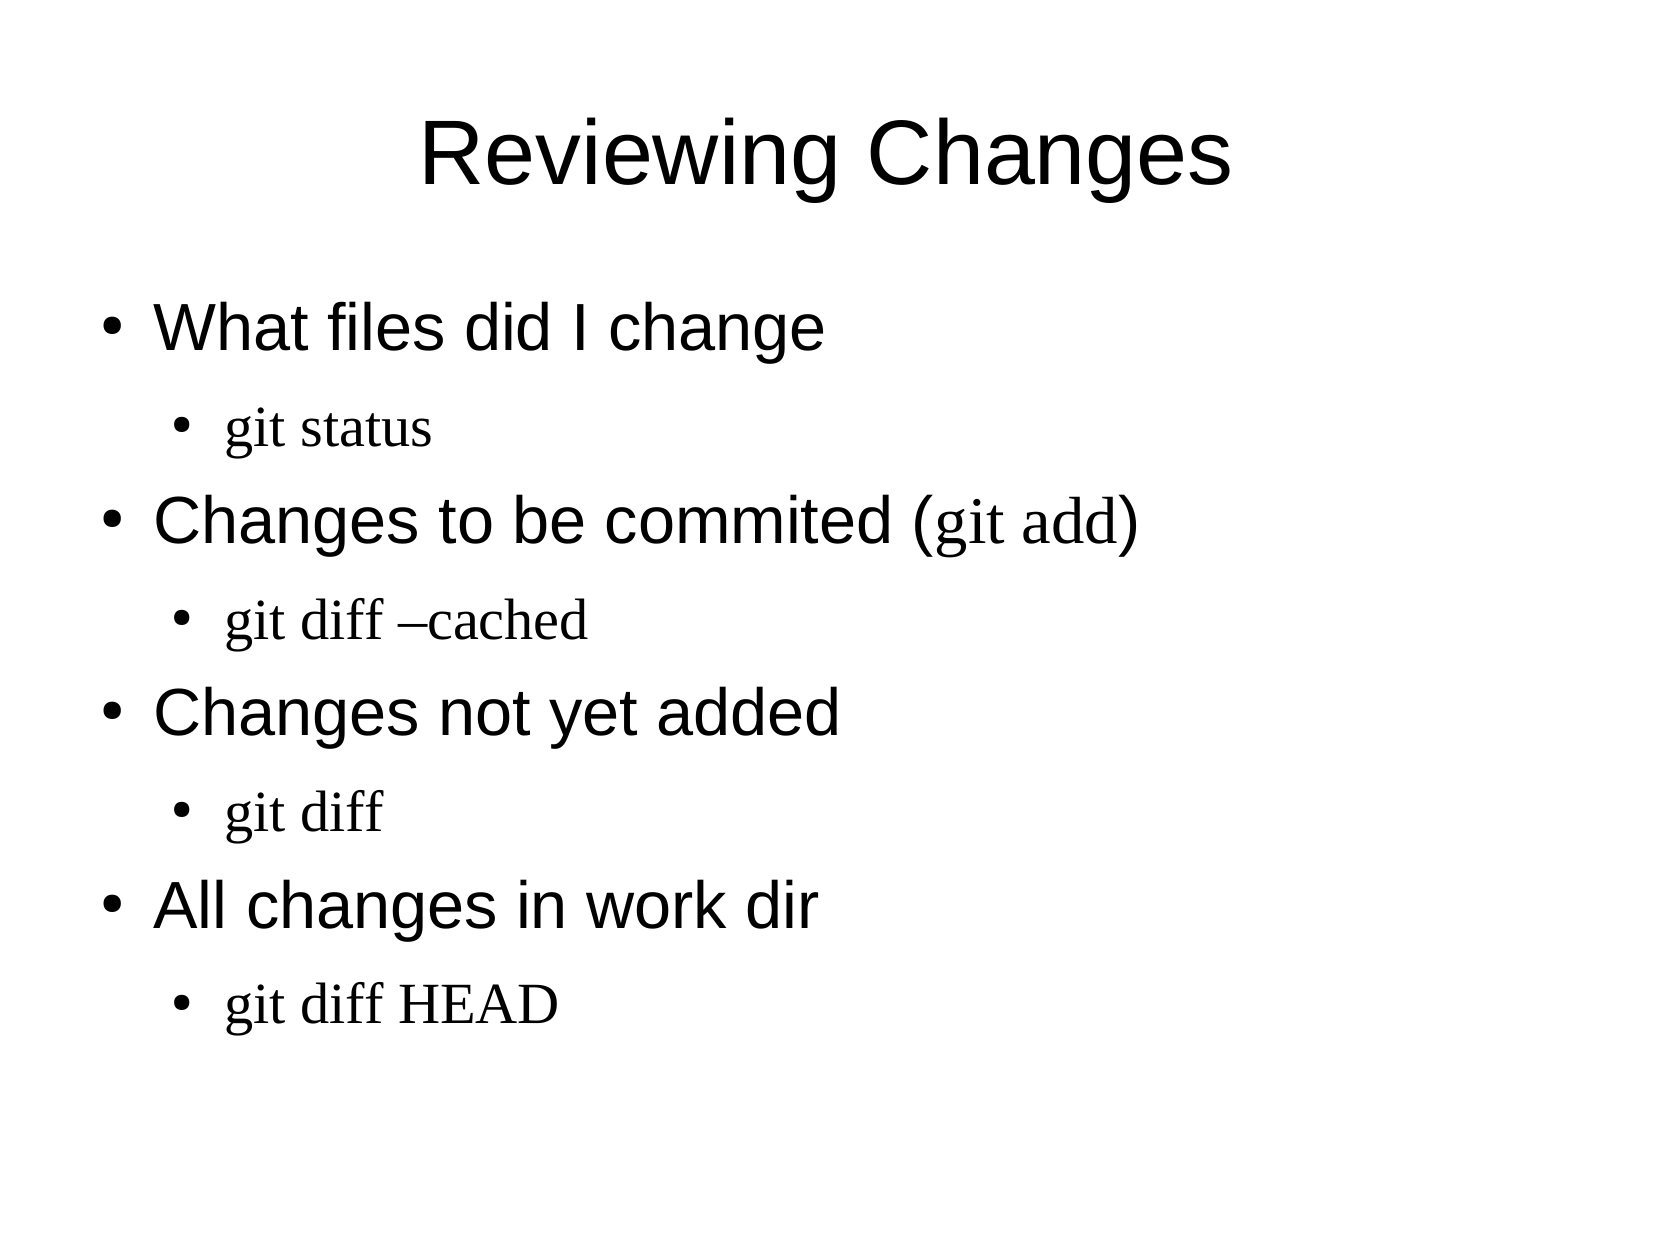

# Reviewing Changes
What files did I change
git status
Changes to be commited (git add)
git diff –cached
Changes not yet added
git diff
All changes in work dir
git diff HEAD